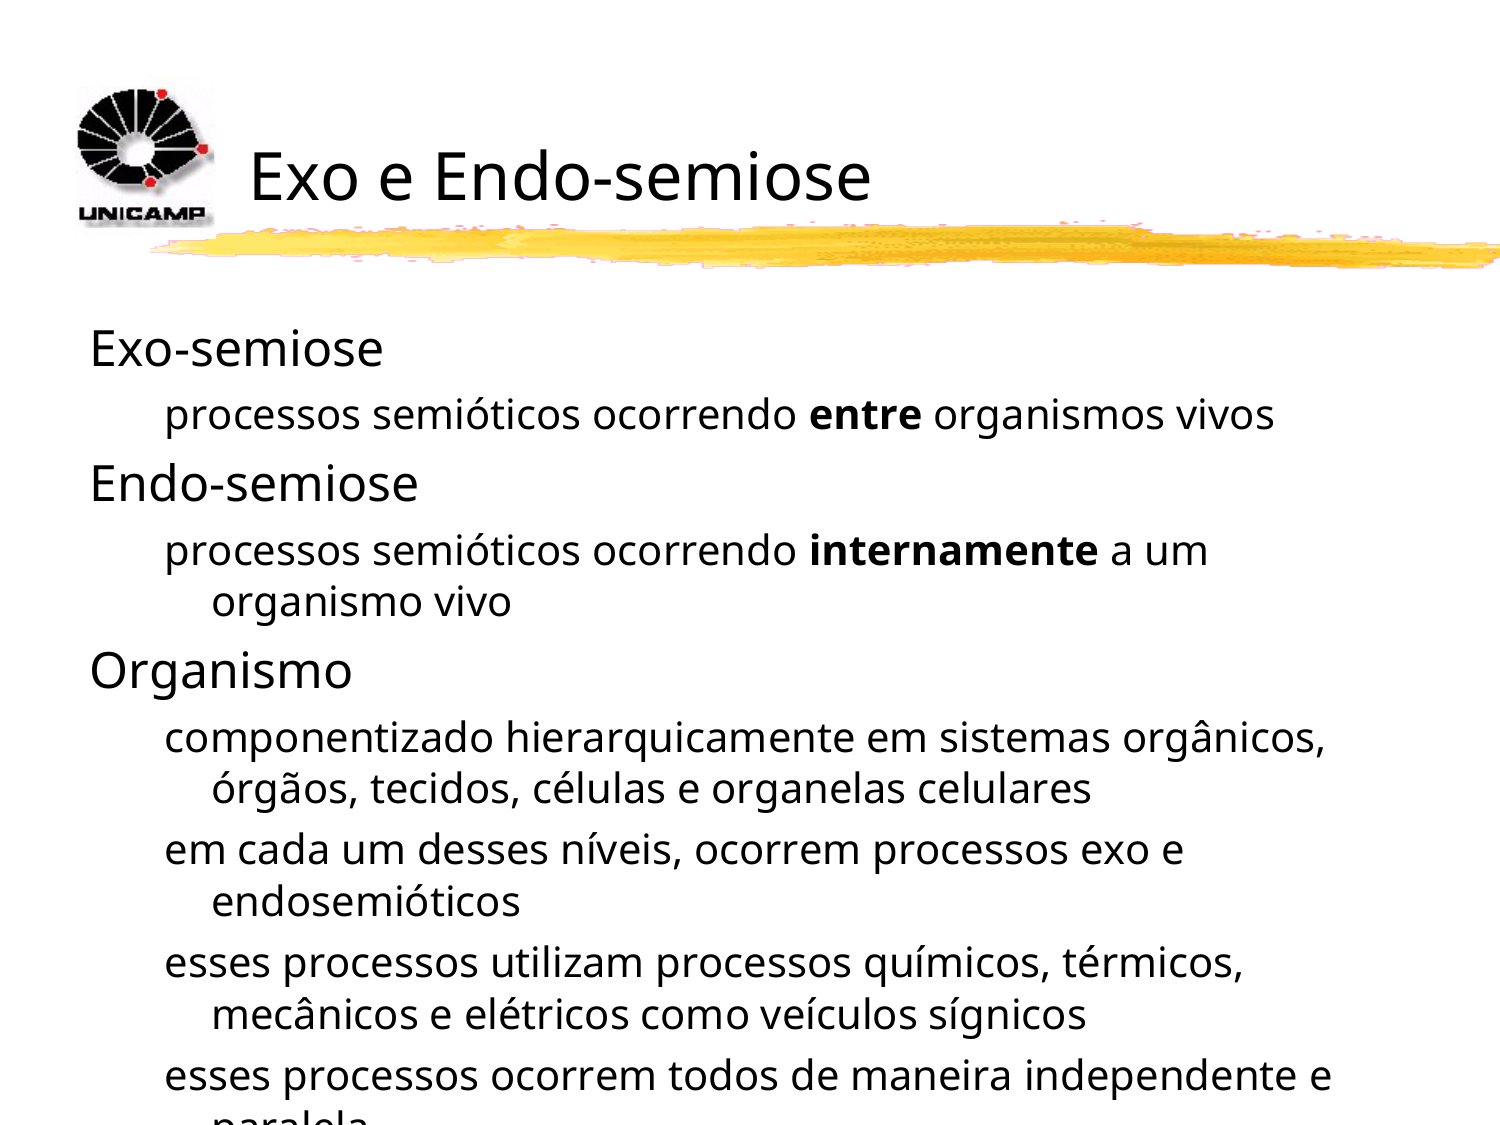

# Exo e Endo-semiose
Exo-semiose
processos semióticos ocorrendo entre organismos vivos
Endo-semiose
processos semióticos ocorrendo internamente a um organismo vivo
Organismo
componentizado hierarquicamente em sistemas orgânicos, órgãos, tecidos, células e organelas celulares
em cada um desses níveis, ocorrem processos exo e endosemióticos
esses processos utilizam processos químicos, térmicos, mecânicos e elétricos como veículos sígnicos
esses processos ocorrem todos de maneira independente e paralela